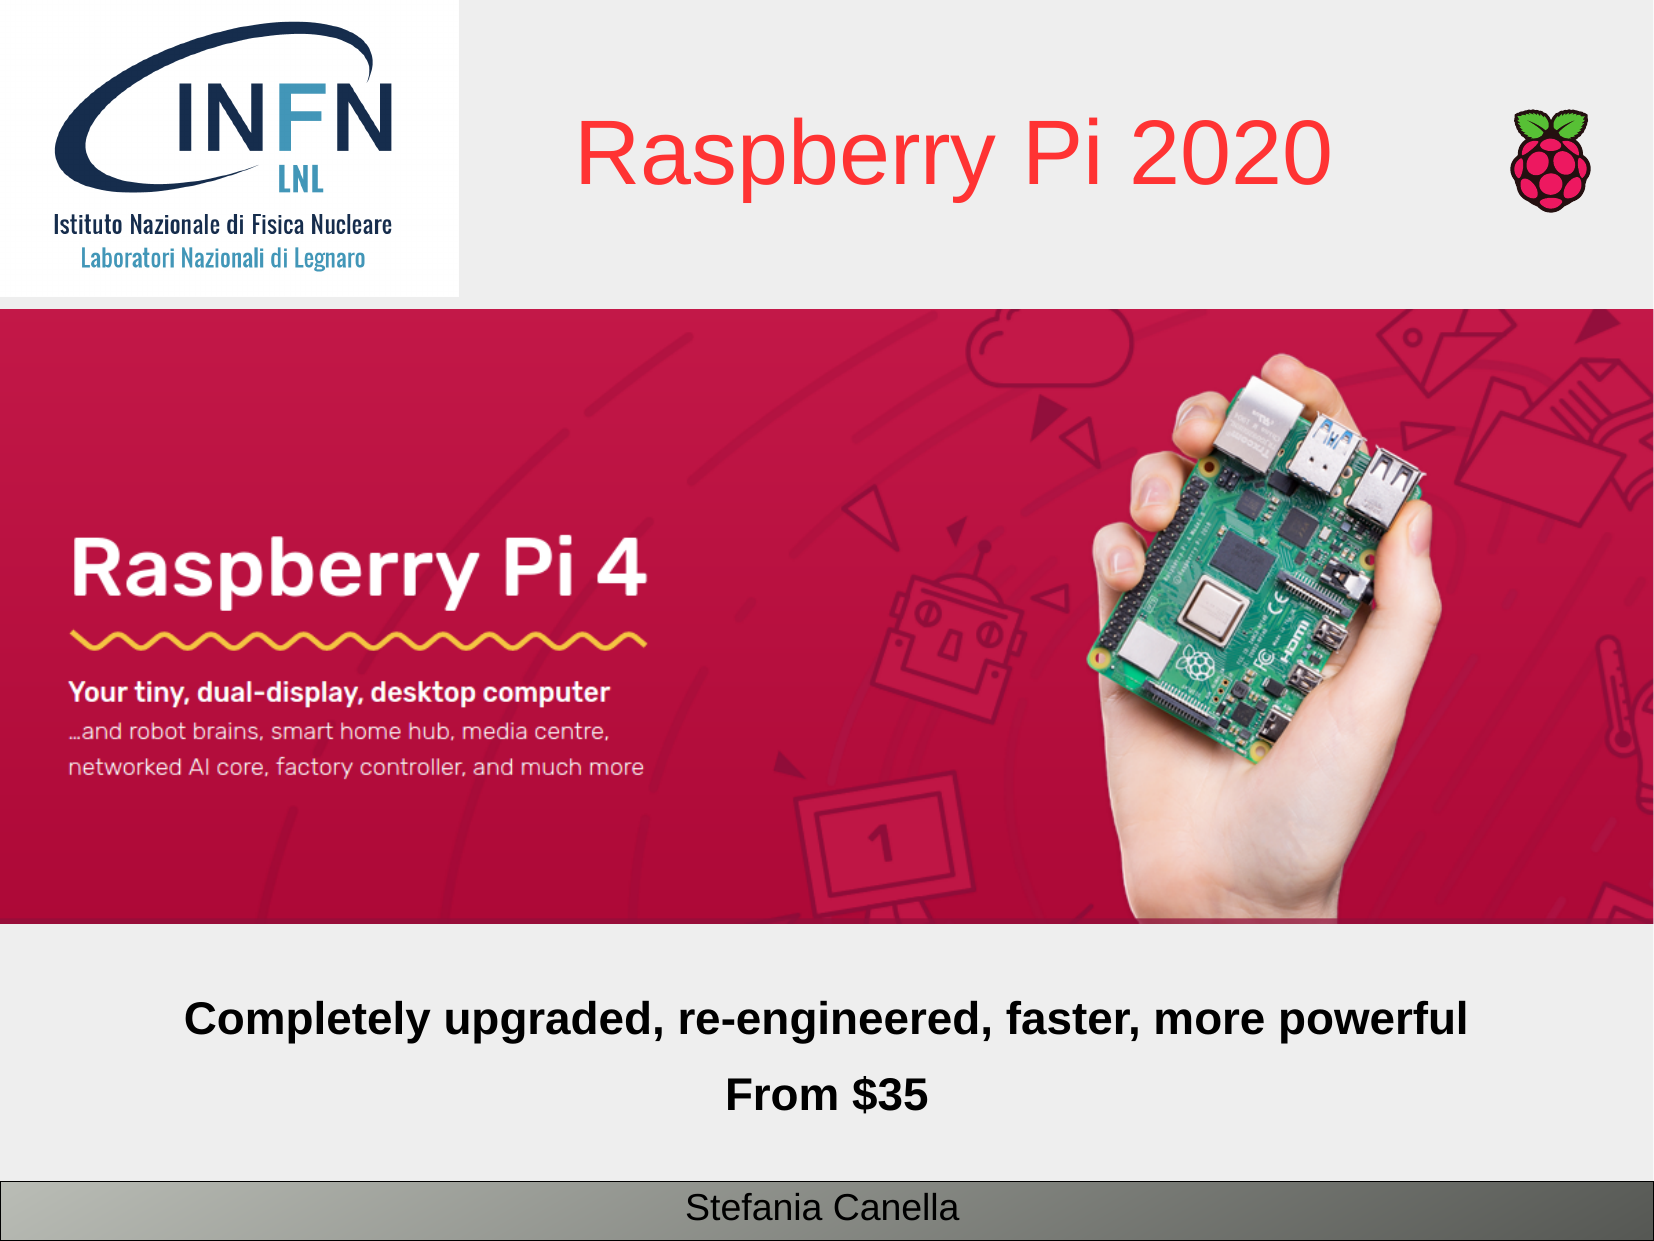

# Raspberry Pi 2020
Completely upgraded, re-engineered, faster, more powerful
From $35
Stefania Canella